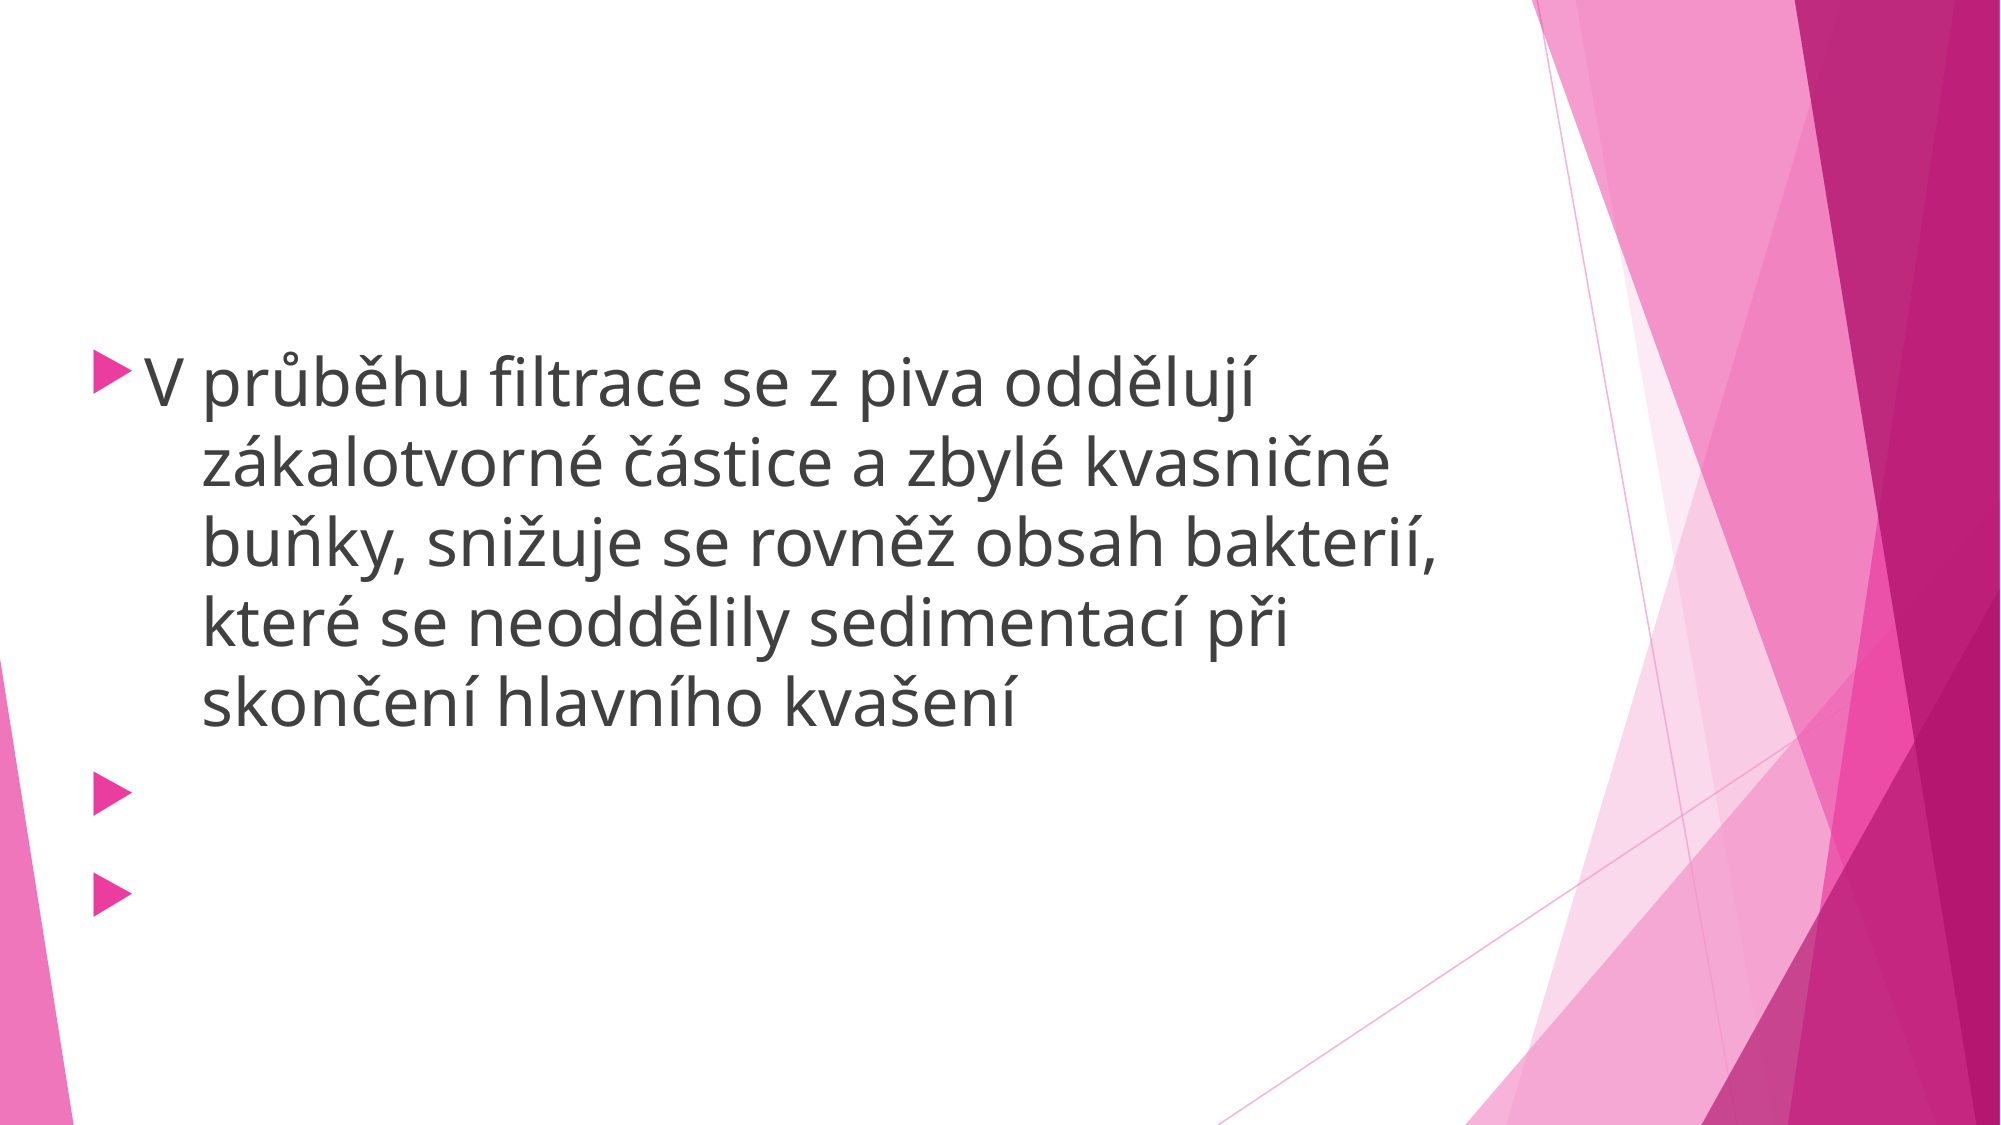

#
V průběhu filtrace se z piva oddělují zákalotvorné částice a zbylé kvasničné buňky, snižuje se rovněž obsah bakterií, které se neoddělily sedimentací při skončení hlavního kvašení